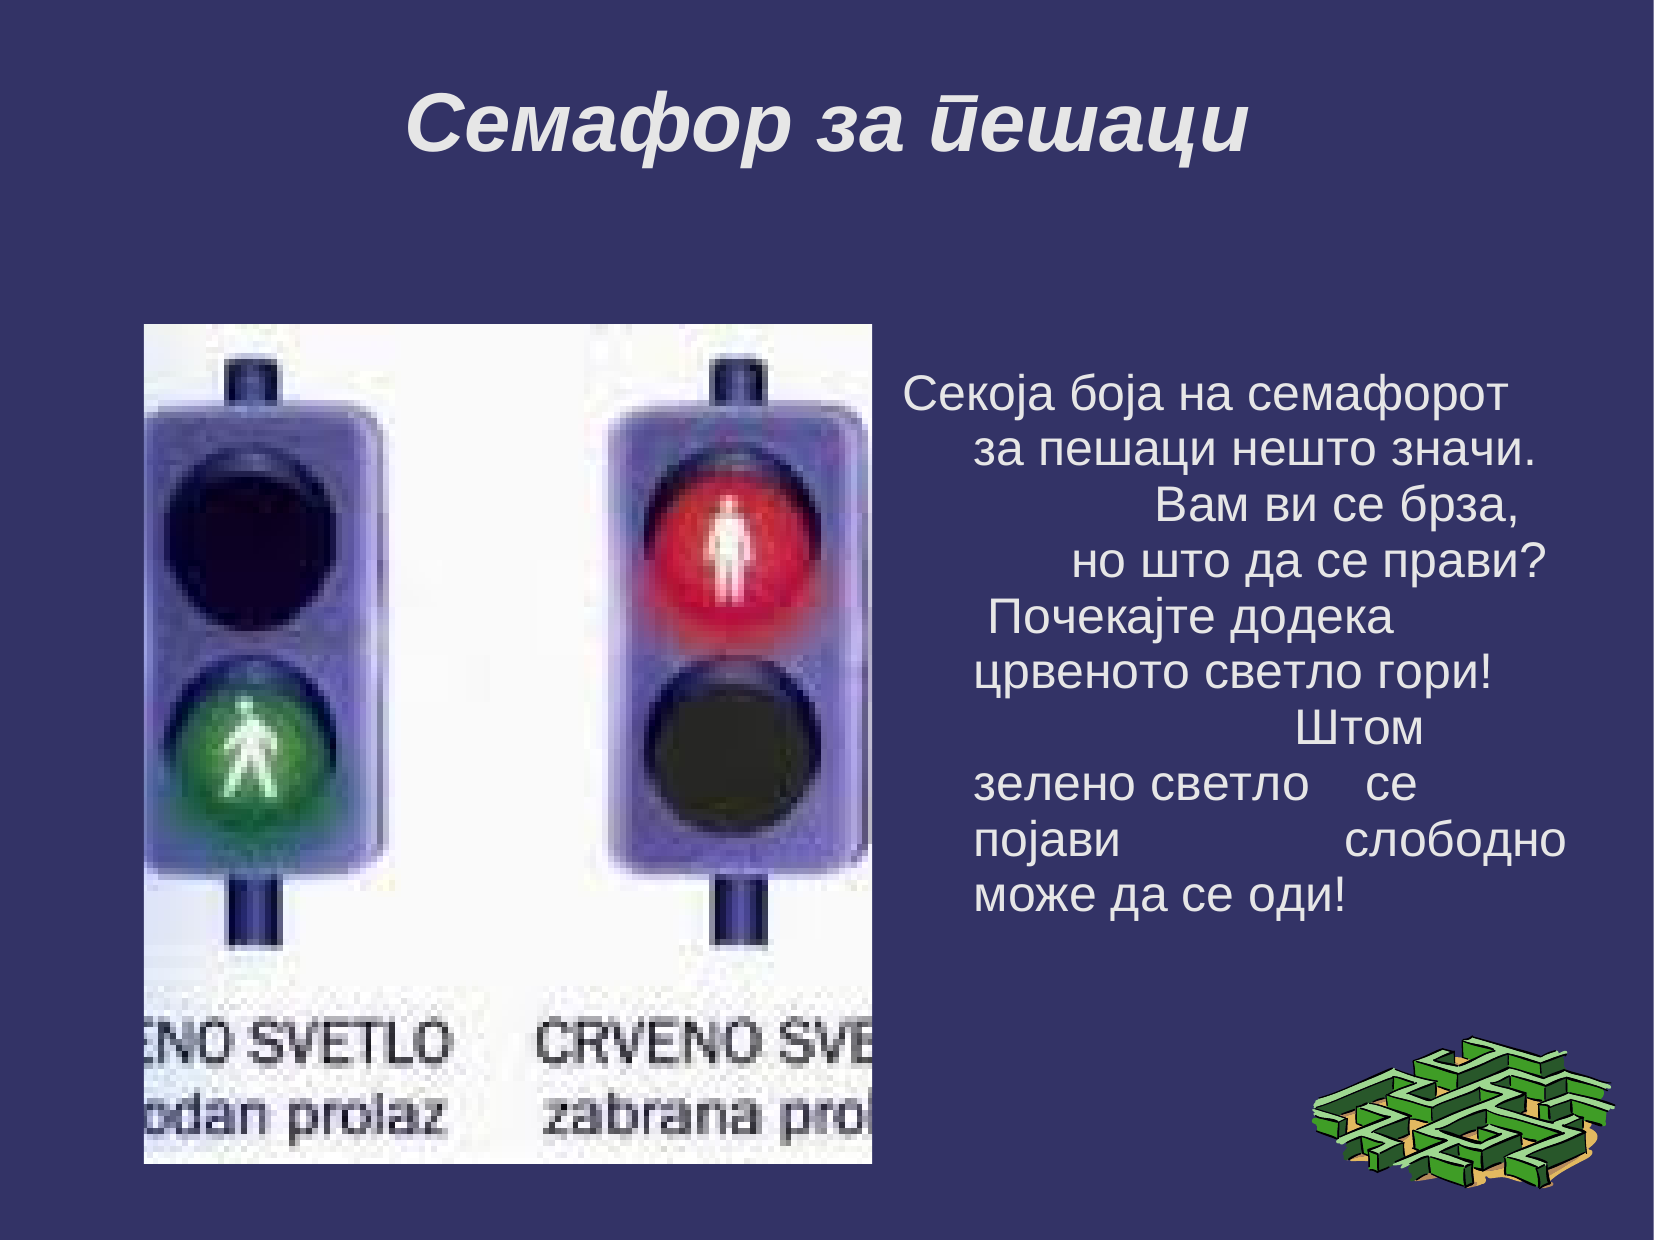

# Семафор за пешаци
Секоја боја на семафорот за пешаци нешто значи. Вам ви се брза, но што да се прави? Почекајте додека црвеното светло гори! Штом зелено светло се појави слободно може да се оди!